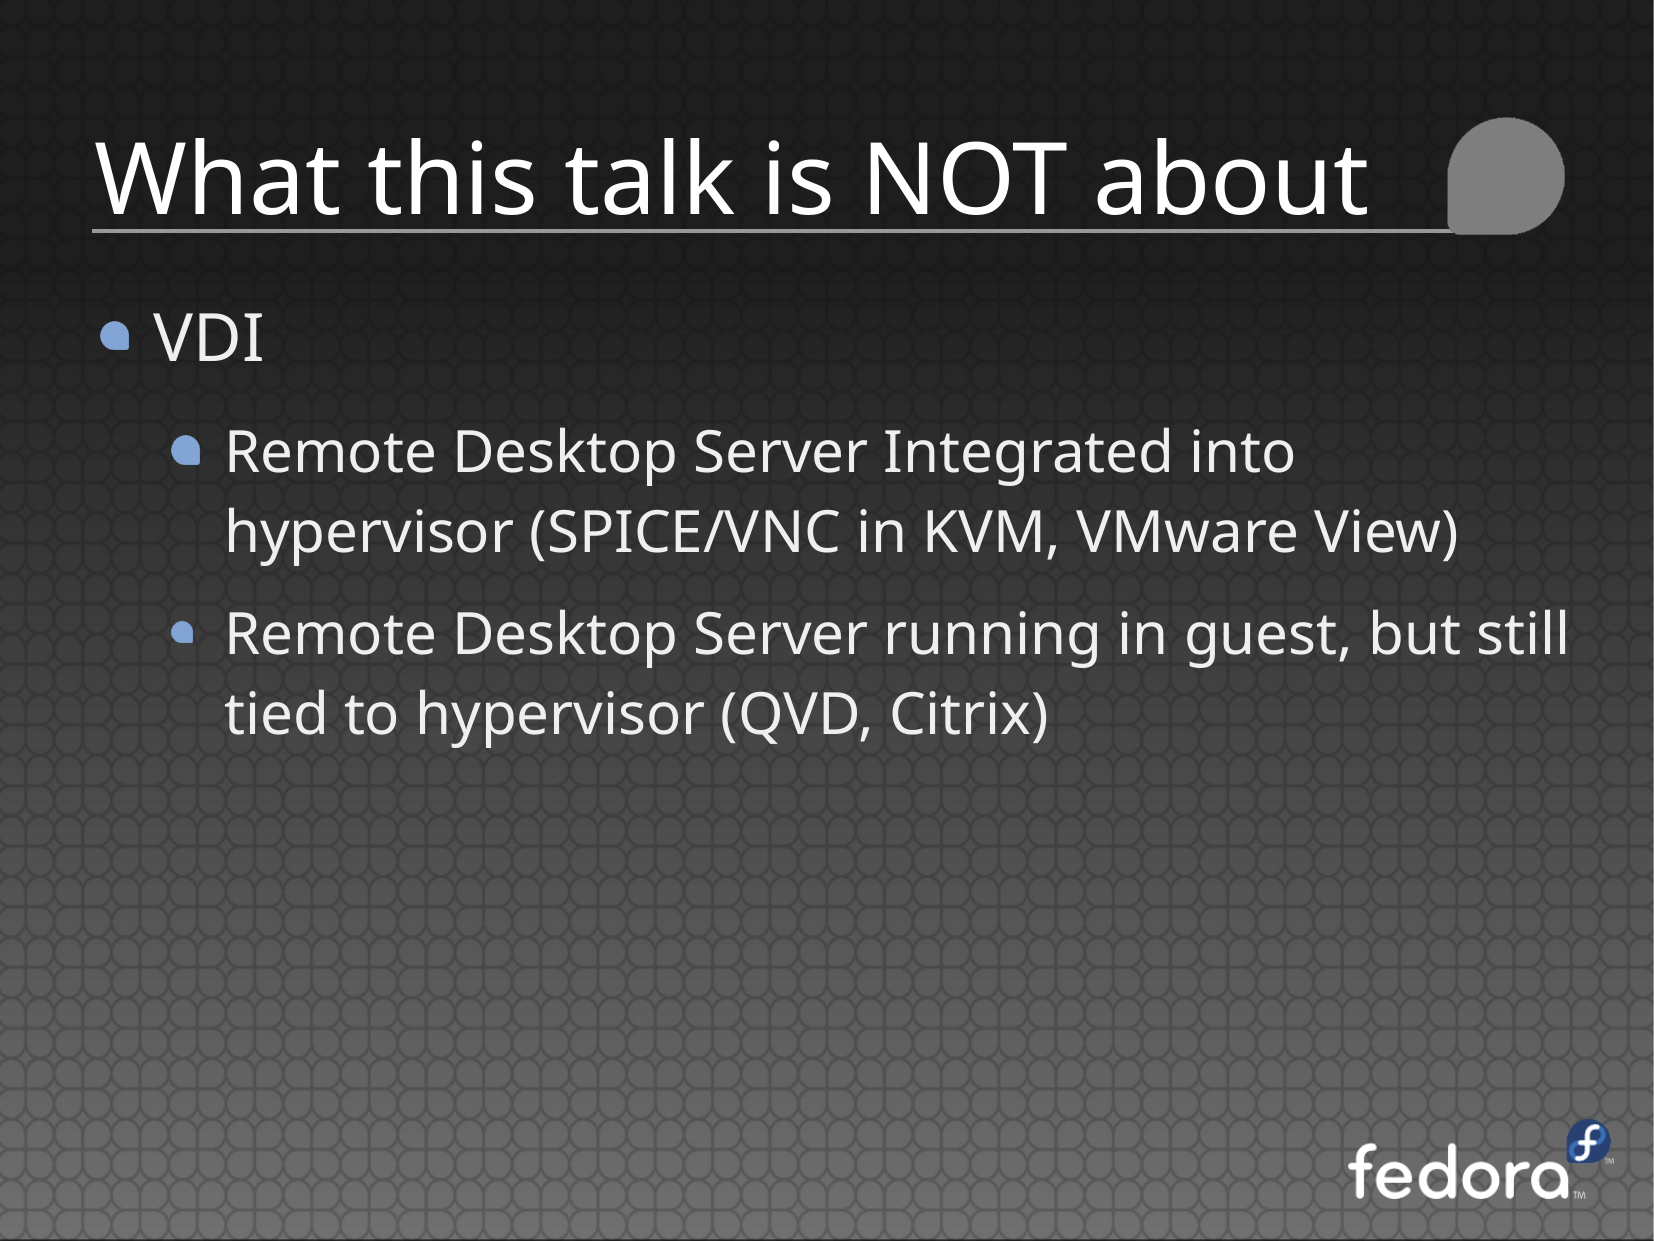

What this talk is NOT about
# VDI
Remote Desktop Server Integrated into hypervisor (SPICE/VNC in KVM, VMware View)
Remote Desktop Server running in guest, but still tied to hypervisor (QVD, Citrix)